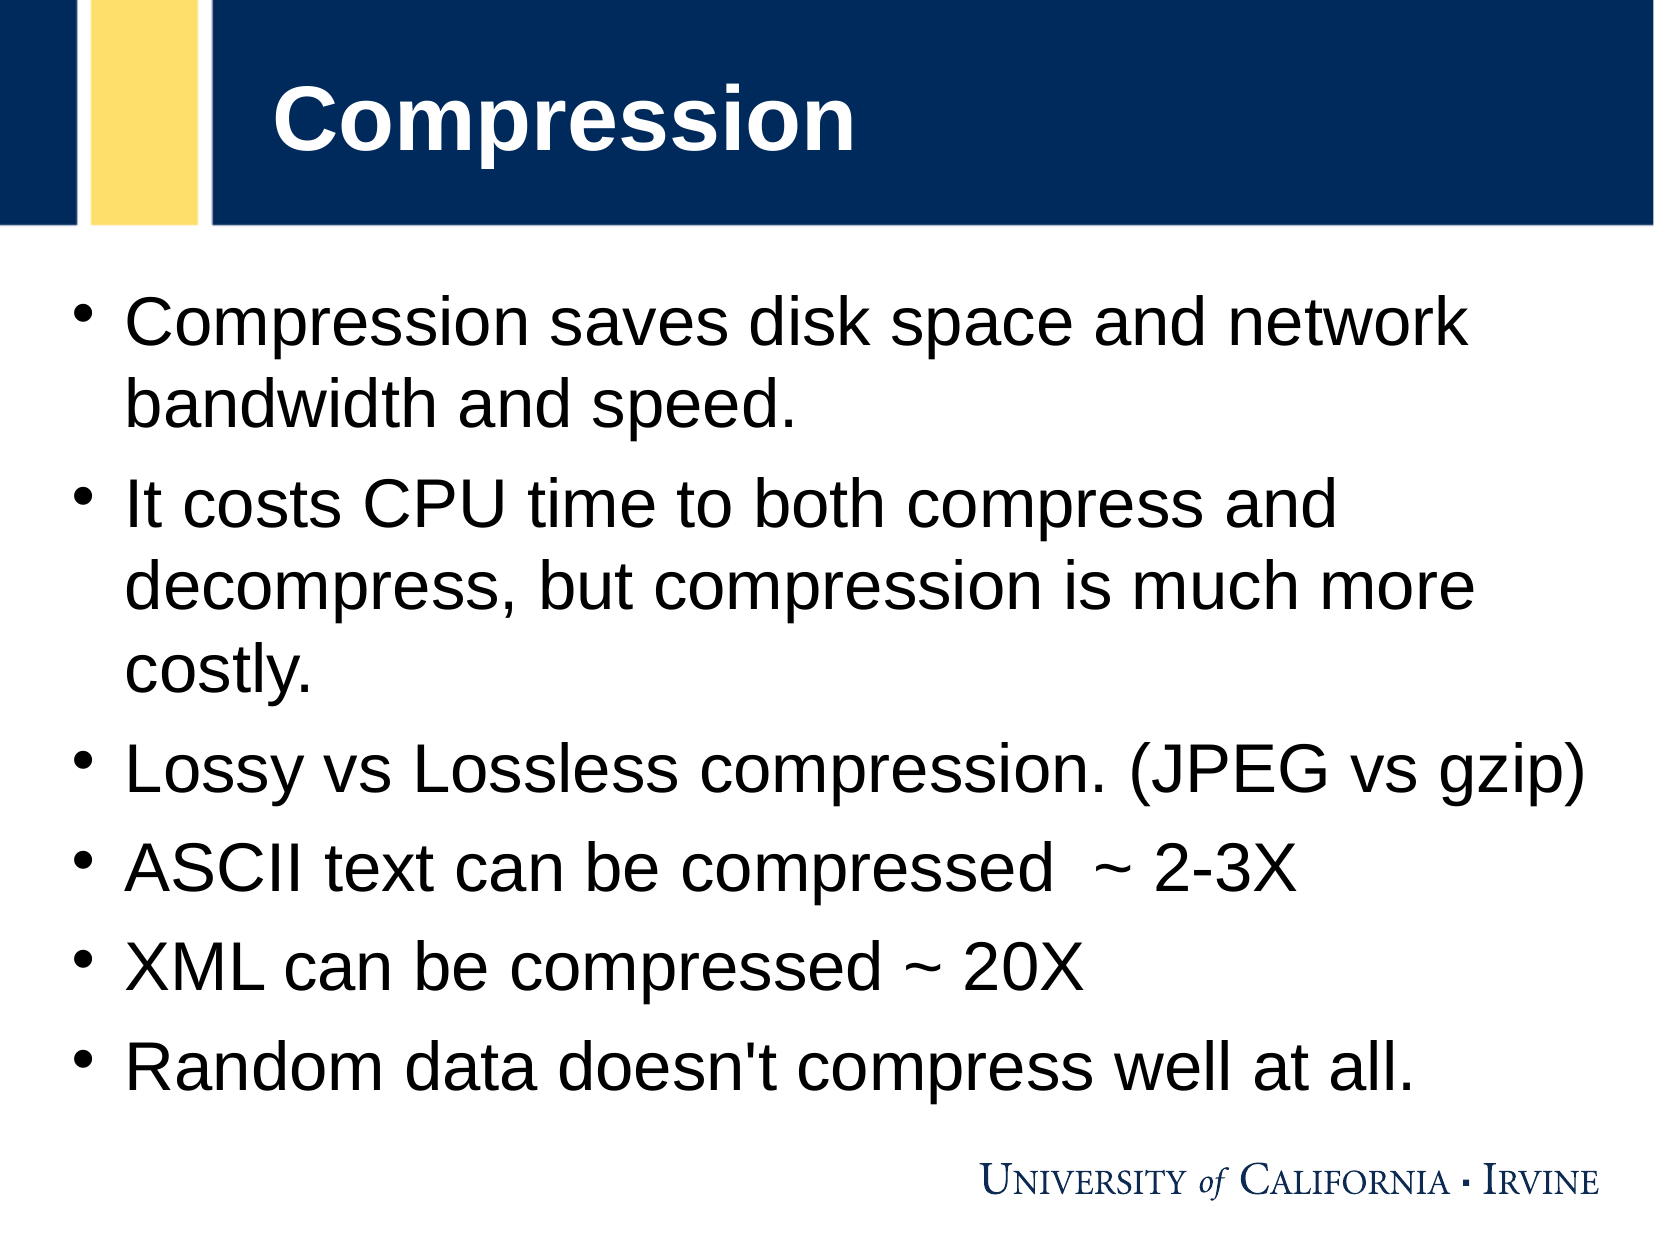

# Compression
Compression saves disk space and network bandwidth and speed.
It costs CPU time to both compress and decompress, but compression is much more costly.
Lossy vs Lossless compression. (JPEG vs gzip)
ASCII text can be compressed ~ 2-3X
XML can be compressed ~ 20X
Random data doesn't compress well at all.